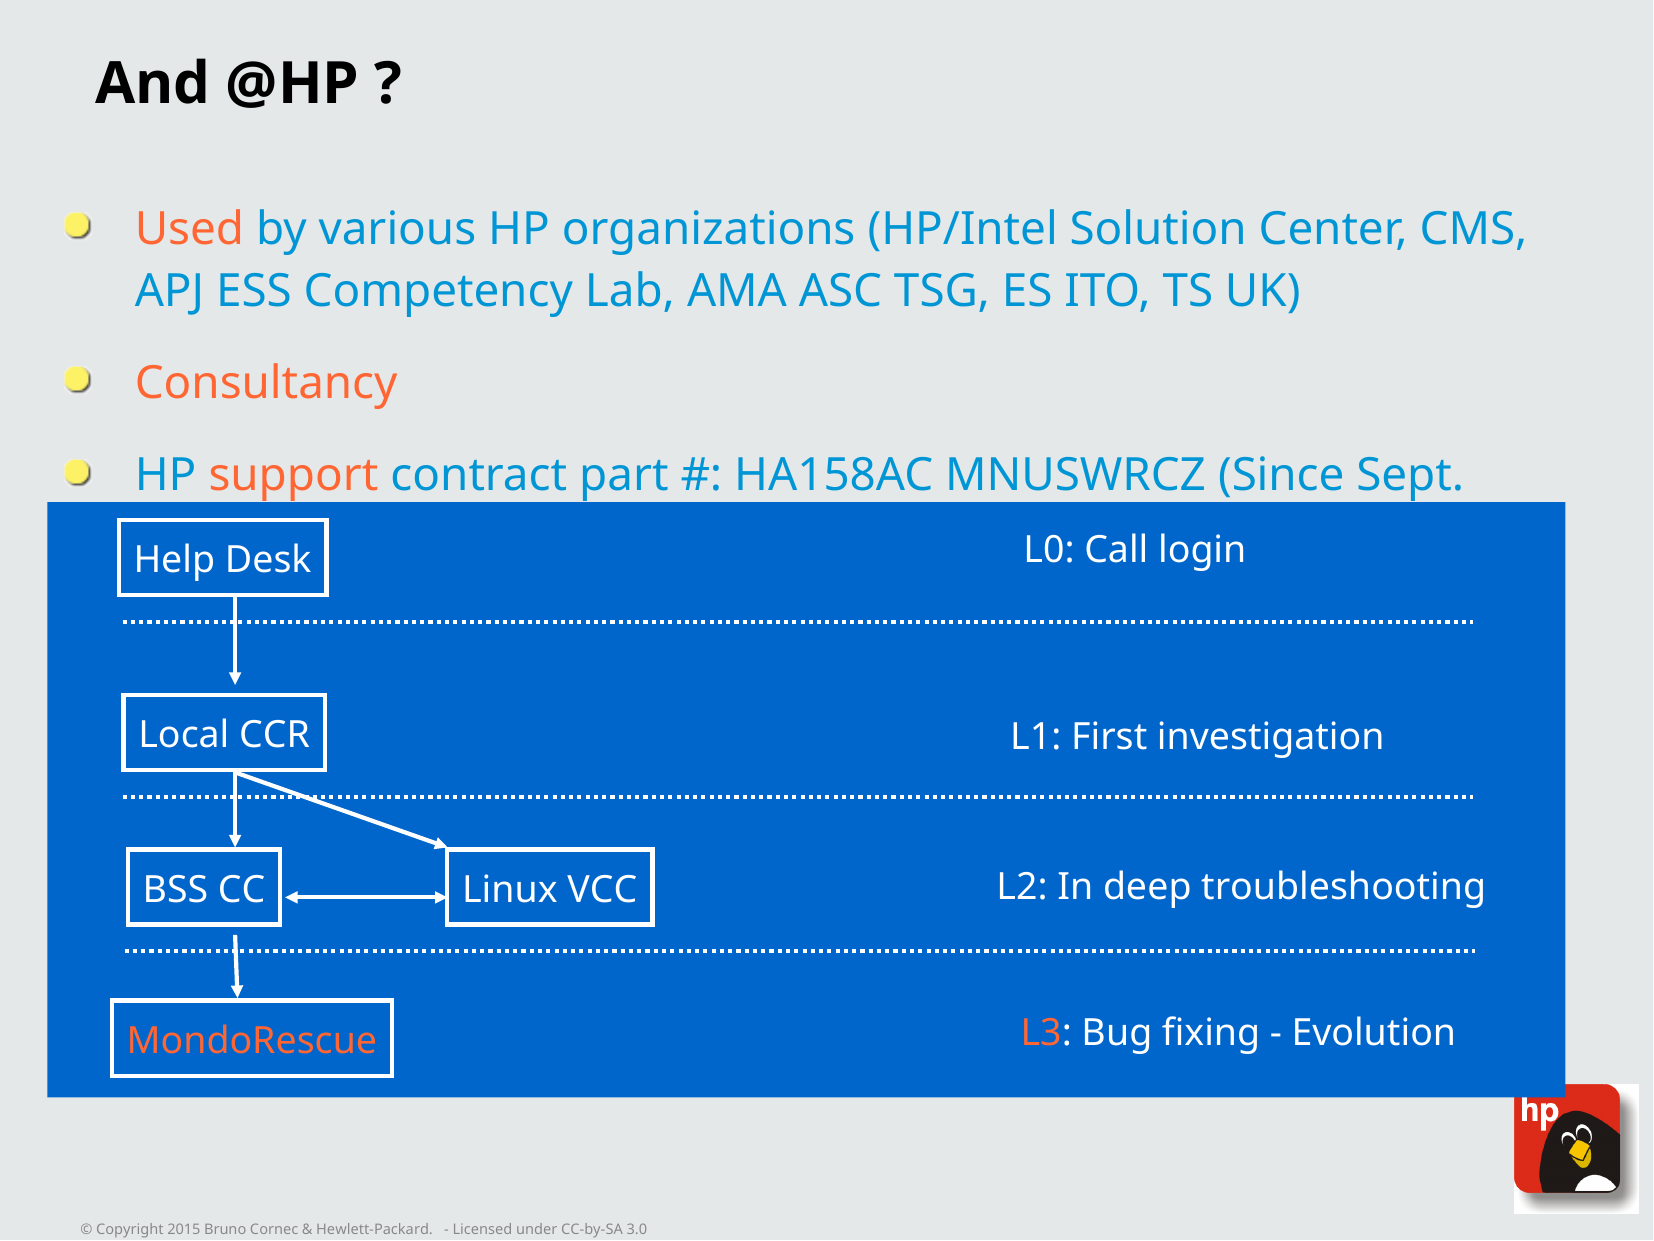

# And @HP ?
Used by various HP organizations (HP/Intel Solution Center, CMS, APJ ESS Competency Lab, AMA ASC TSG, ES ITO, TS UK)
Consultancy
HP support contract part #: HA158AC MNUSWRCZ (Since Sept. 2009)
L0: Call login
Help Desk
Local CCR
L1: First investigation
L2: In deep troubleshooting
BSS CC
Linux VCC
L3: Bug fixing - Evolution
MondoRescue